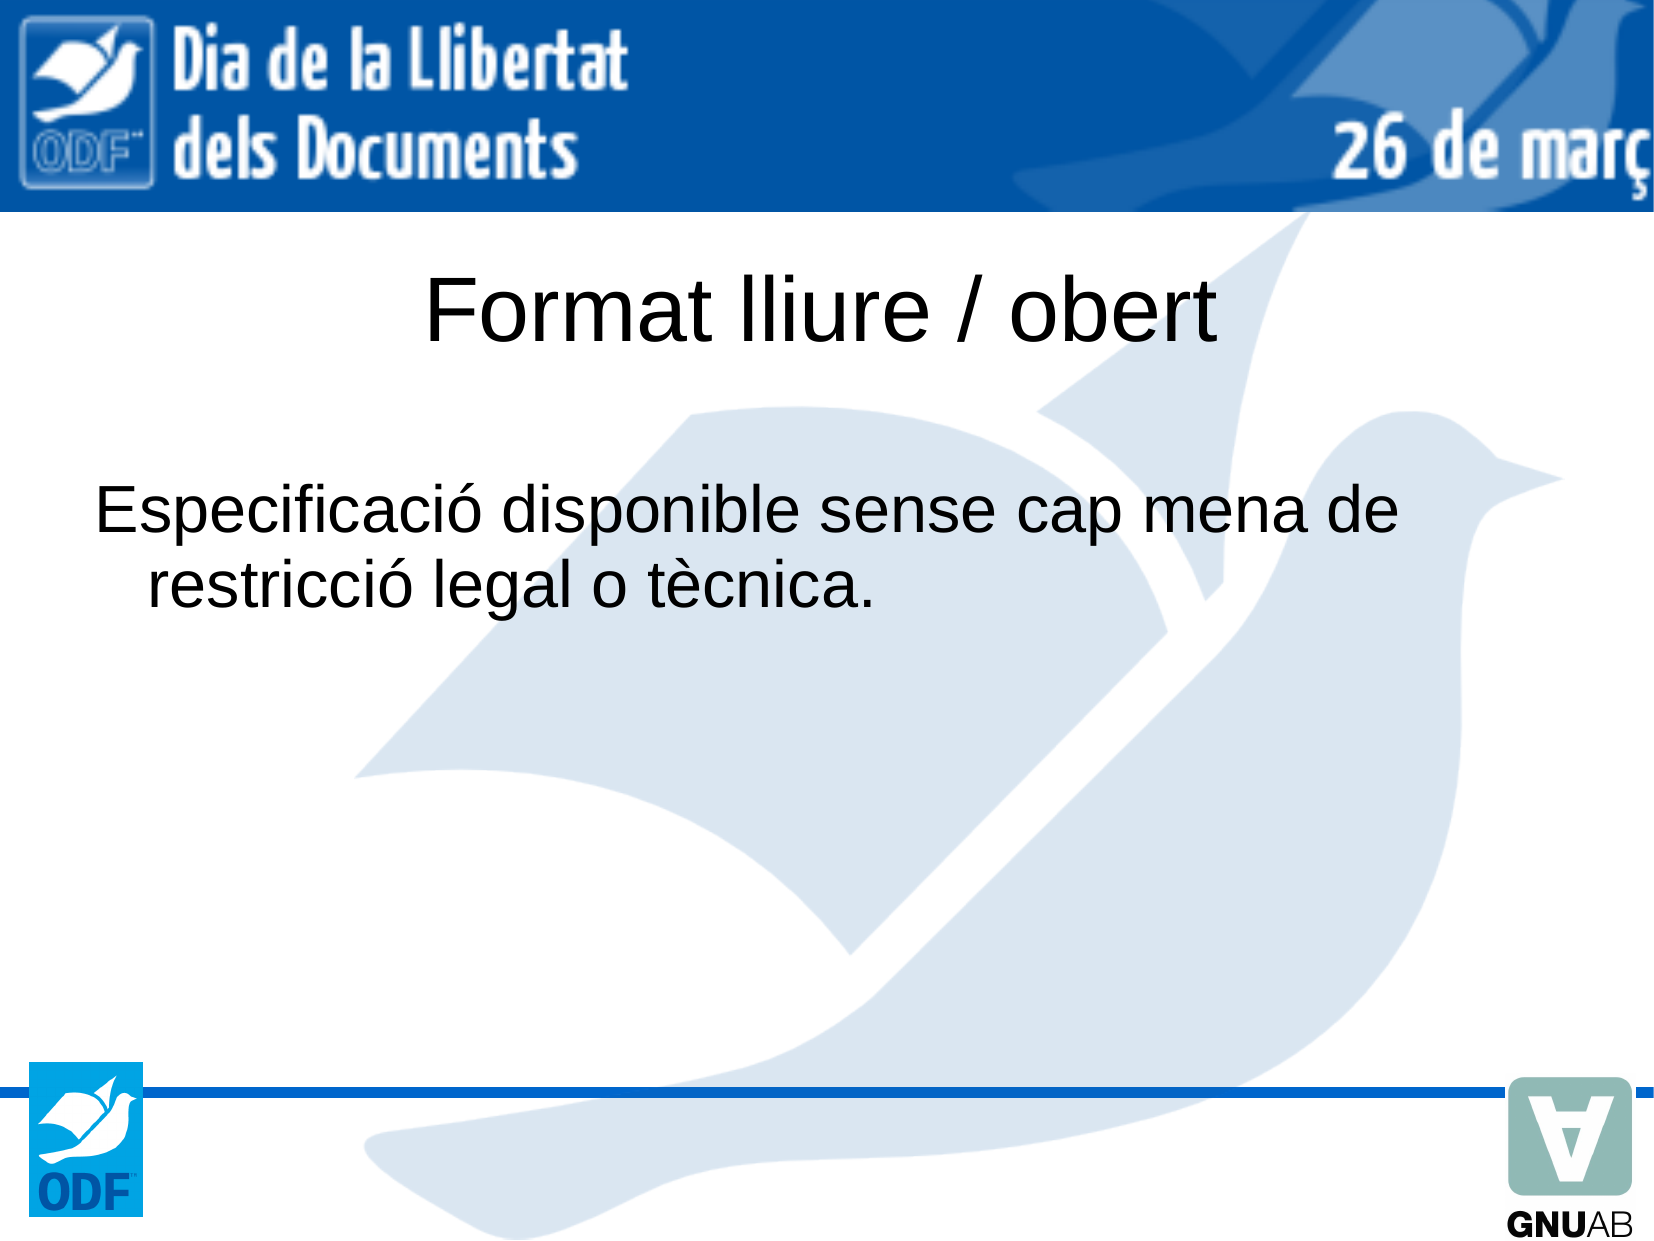

# Format lliure / obert
Especificació disponible sense cap mena de restricció legal o tècnica.